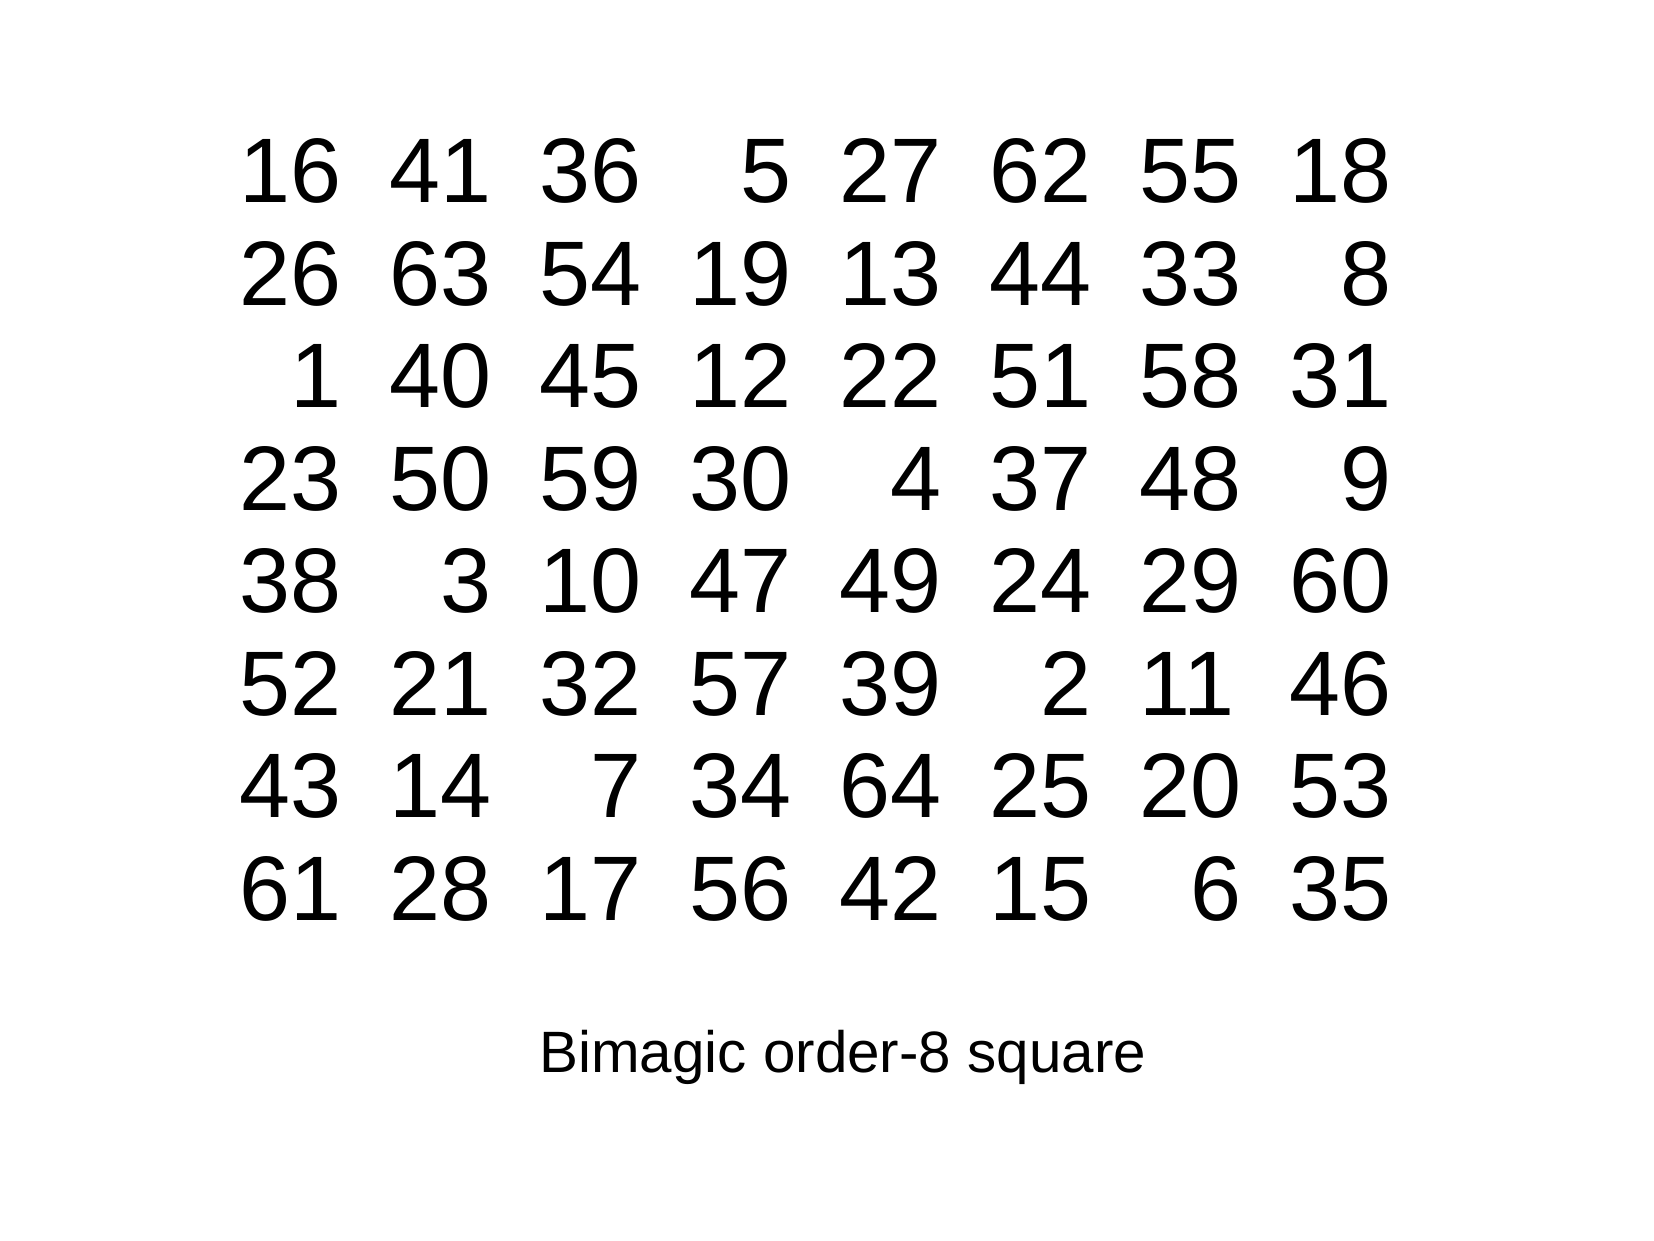

16 	41 	36 	 5 	27 	62 	55 	18
26 	63 	54 	19 	13 	44 	33 	 8
 1 	40 	45 	12 	22 	51 	58 	31
23 	50 	59 	30 	 4 	37 	48 	 9
38 	 3 	10 	47 	49 	24 	29 	60
52 	21 	32 	57 	39 	 2 	11 	46
43 	14 	 7 	34 	64 	25 	20 	53
61 	28 	17 	56 	42 	15 	 6 	35
			Bimagic order-8 square